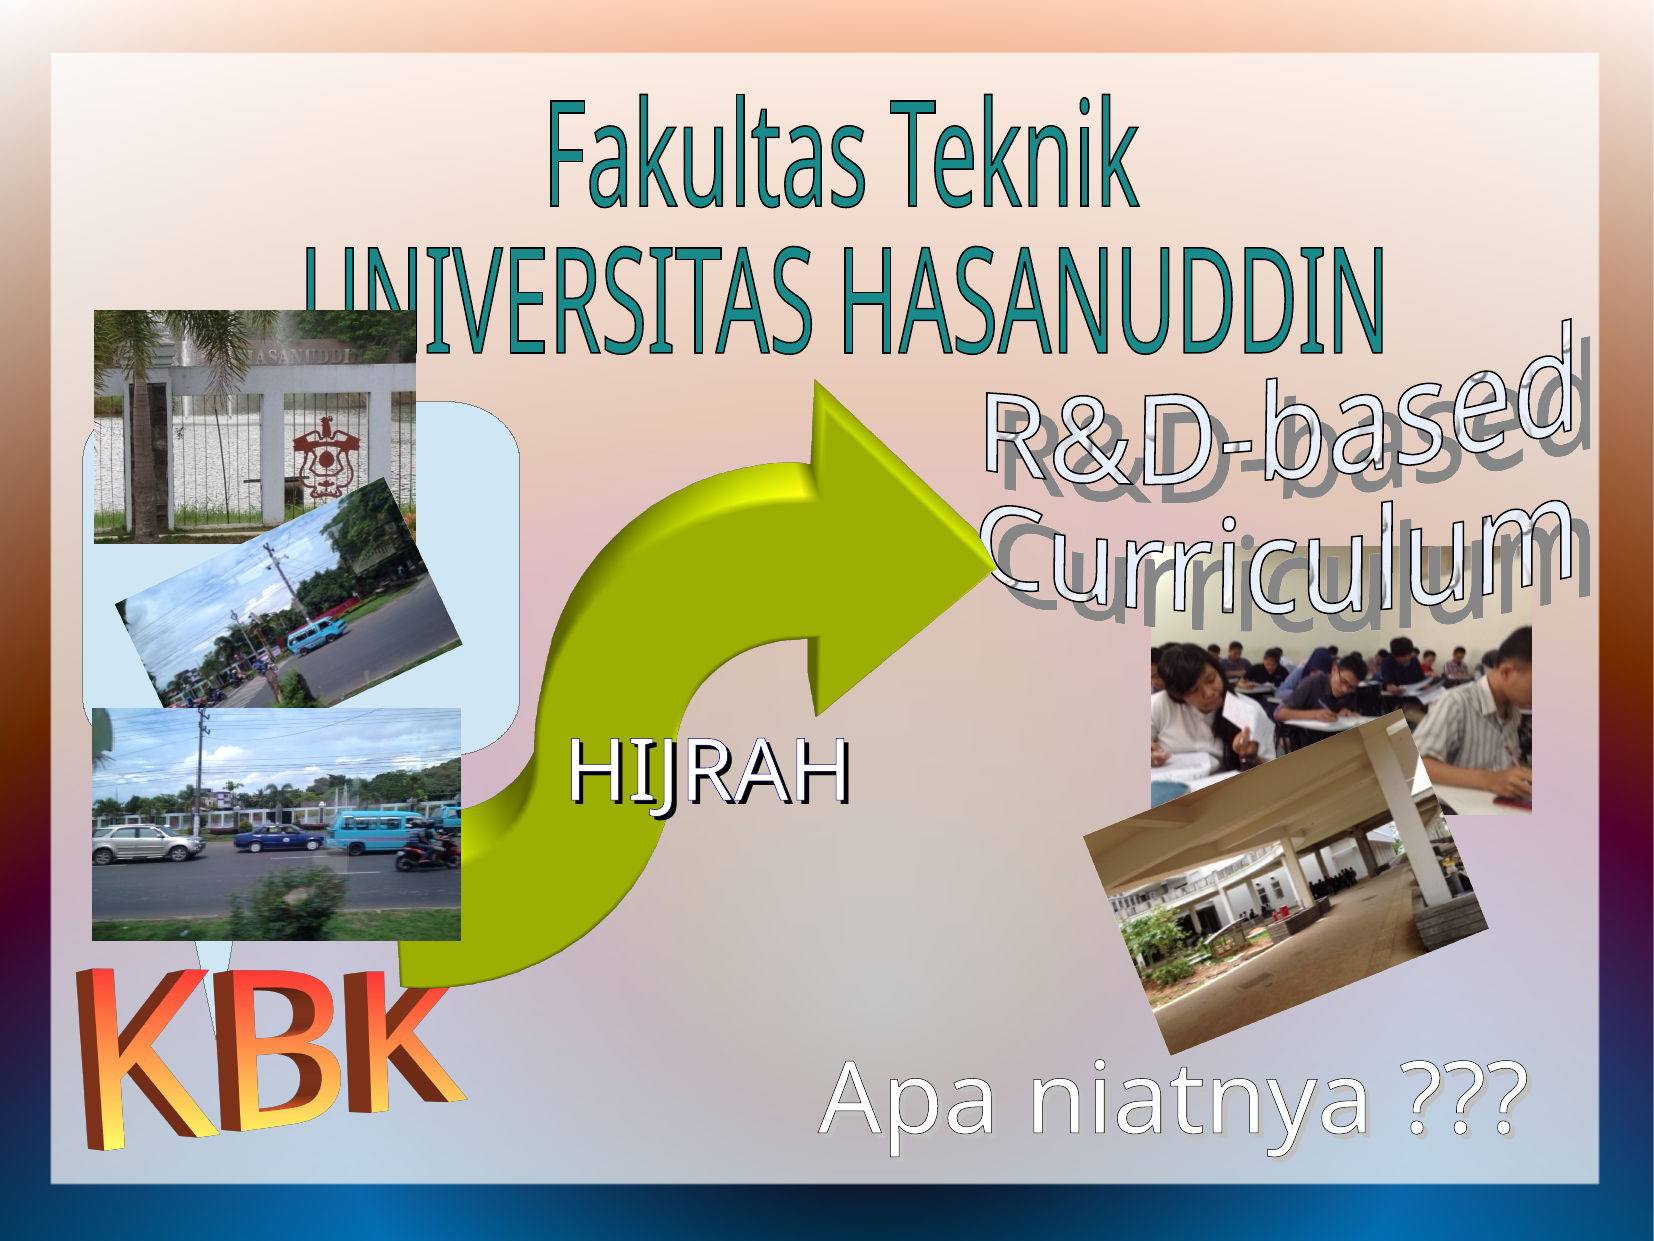

Fakultas Teknik
UNIVERSITAS HASANUDDIN
R&D-based
Curriculum
HIJRAH
KBK
Apa niatnya ???